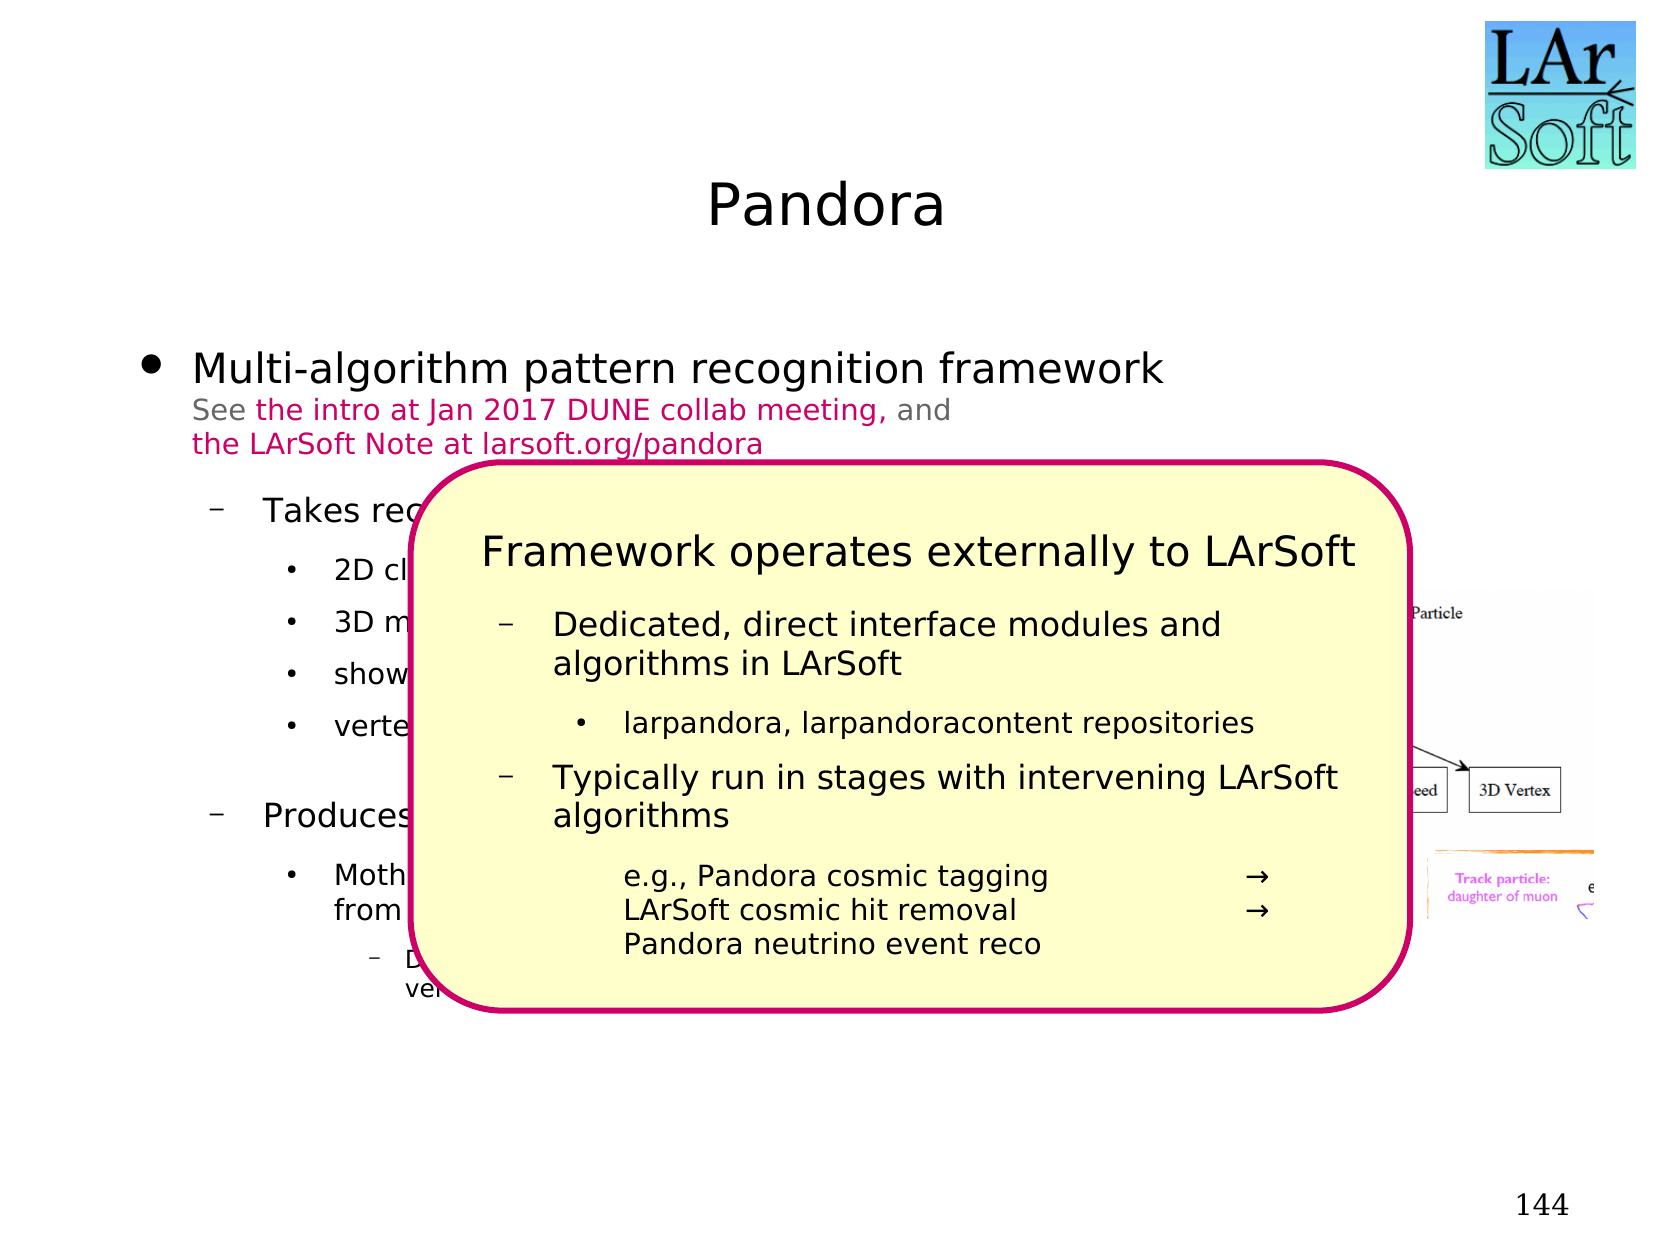

# Pandora
Multi-algorithm pattern recognition framework 				 See the intro at Jan 2017 DUNE collab meeting, and the LArSoft Note at larsoft.org/pandora
Takes recob::Hit collections as input, and performs
2D cluster finding (track-like and shower-like)
3D matching
shower/track discrimination
vertex finding and classification
Produces recob::PFParticles
Mother-daughter hierarchy for all particles 							from a single event vertex
Distinguisb tracks, delta rays, showers,								 vertices
Framework operates externally to LArSoft
Dedicated, direct interface modules and algorithms in LArSoft
larpandora, larpandoracontent repositories
Typically run in stages with intervening LArSoft algorithms
e.g., Pandora cosmic tagging 			 → LArSoft cosmic hit removal 			 → Pandora neutrino event reco
144